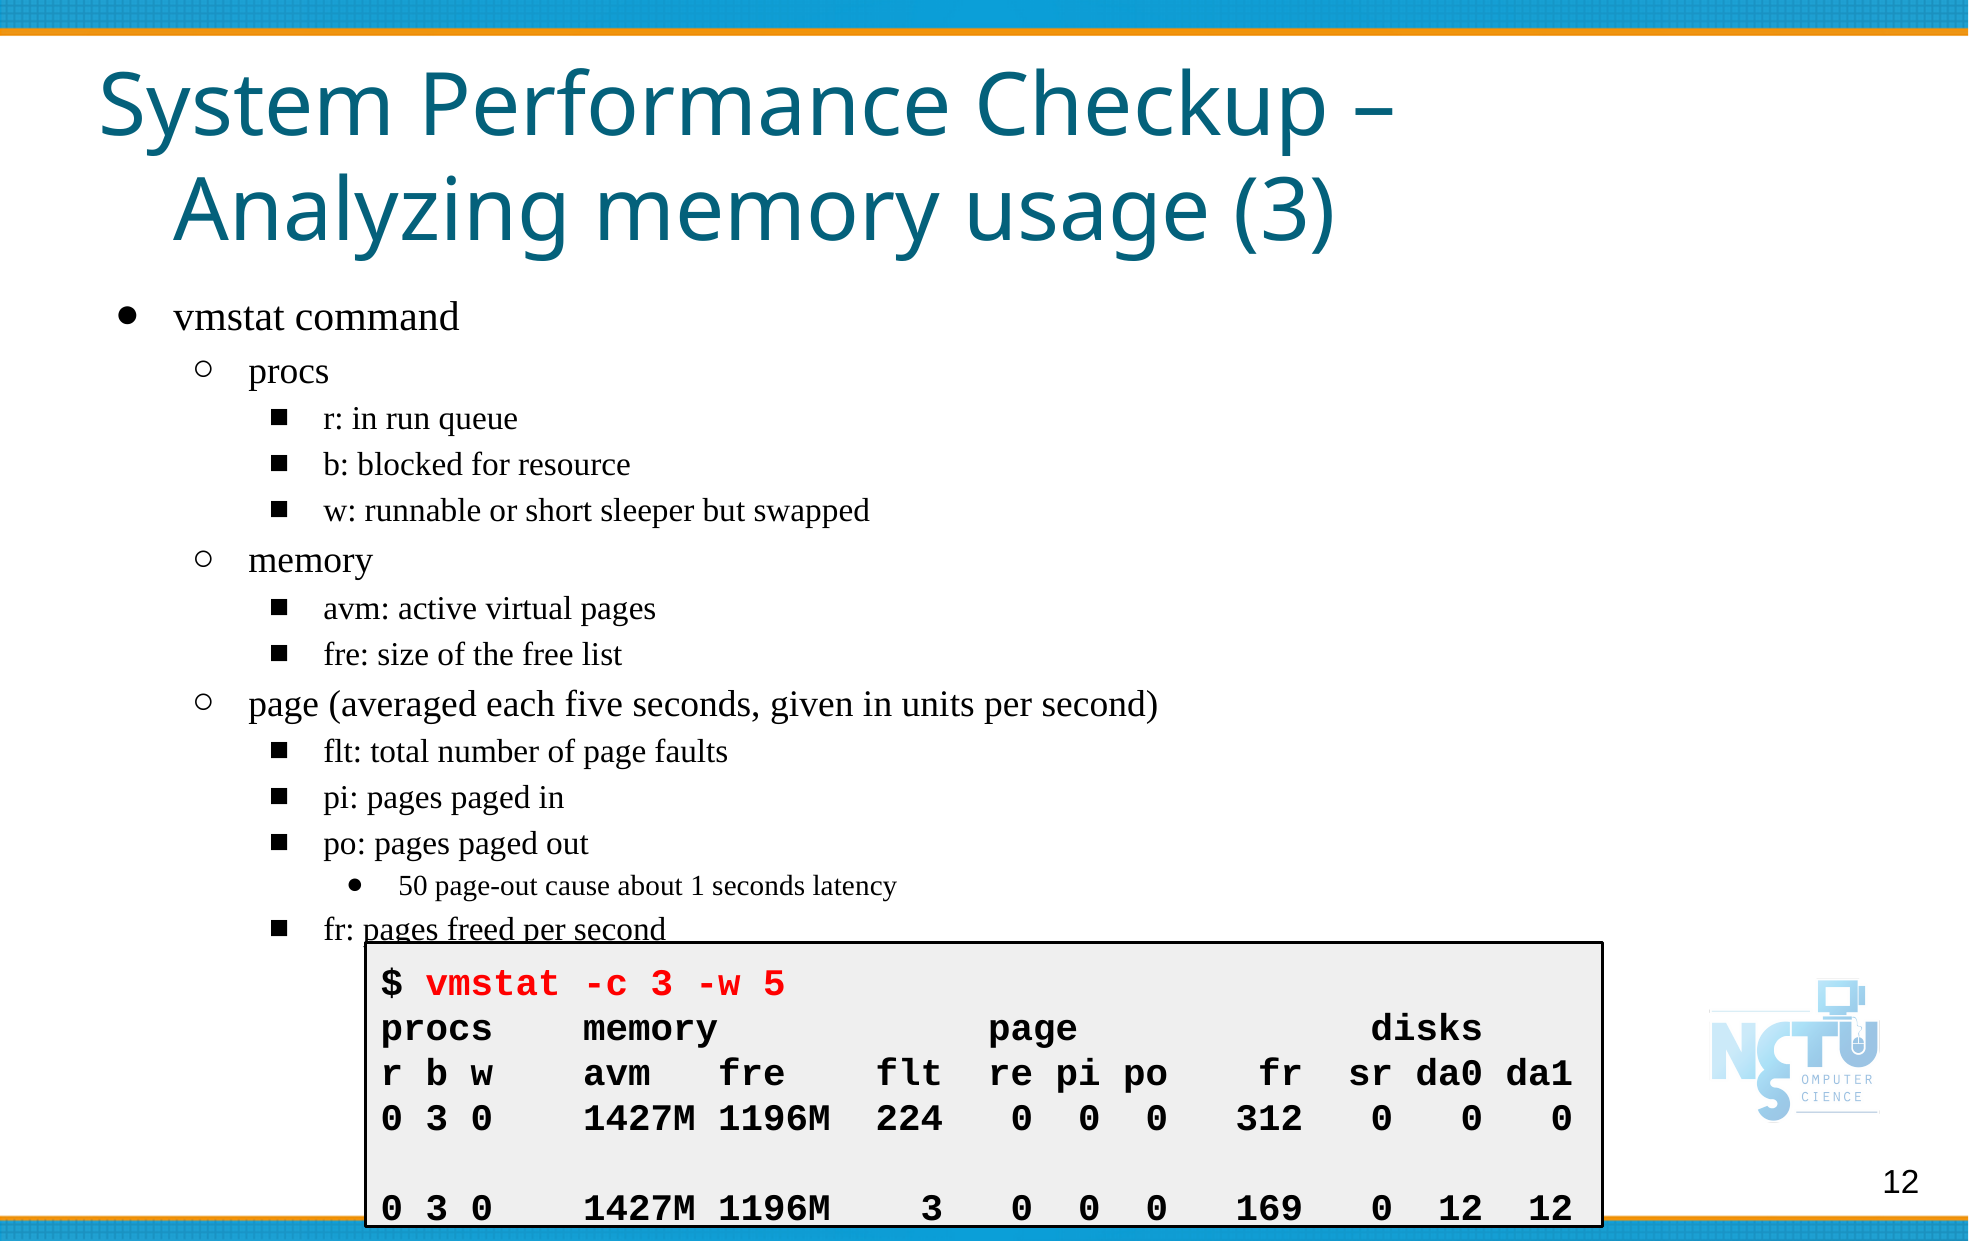

# System Performance Checkup – Analyzing memory usage (3)
vmstat command
procs
r: in run queue
b: blocked for resource
w: runnable or short sleeper but swapped
memory
avm: active virtual pages
fre: size of the free list
page (averaged each five seconds, given in units per second)
flt: total number of page faults
pi: pages paged in
po: pages paged out
50 page-out cause about 1 seconds latency
fr: pages freed per second
$ vmstat -c 3 -w 5
procs memory page disks
r b w avm fre flt re pi po fr sr da0 da1
0 3 0 1427M 1196M 224 0 0 0 312 0 0 0
0 3 0 1427M 1196M 3 0 0 0 169 0 12 12
0 3 0 1427M 1196M 3 0 0 0 110 0 15 15